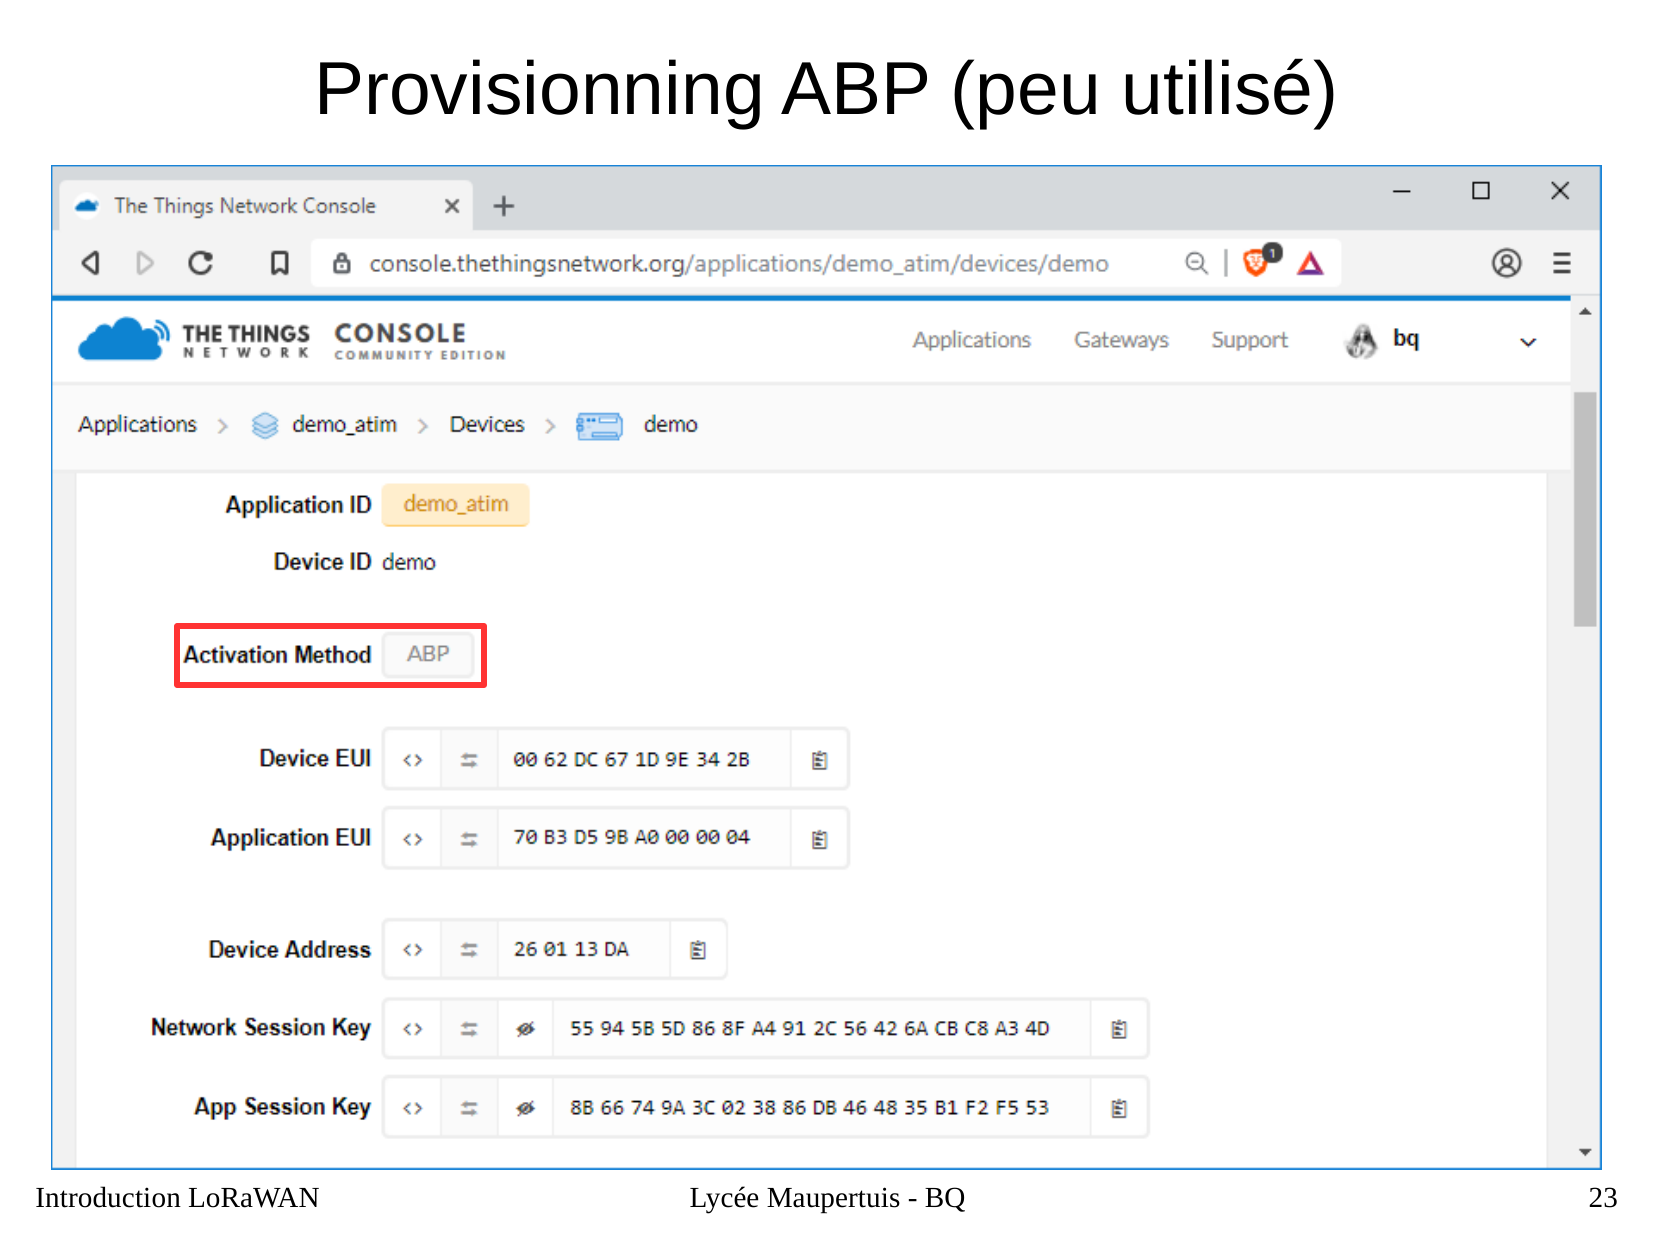

# Provisionning ABP (peu utilisé)
Introduction LoRaWAN
Lycée Maupertuis - BQ
23